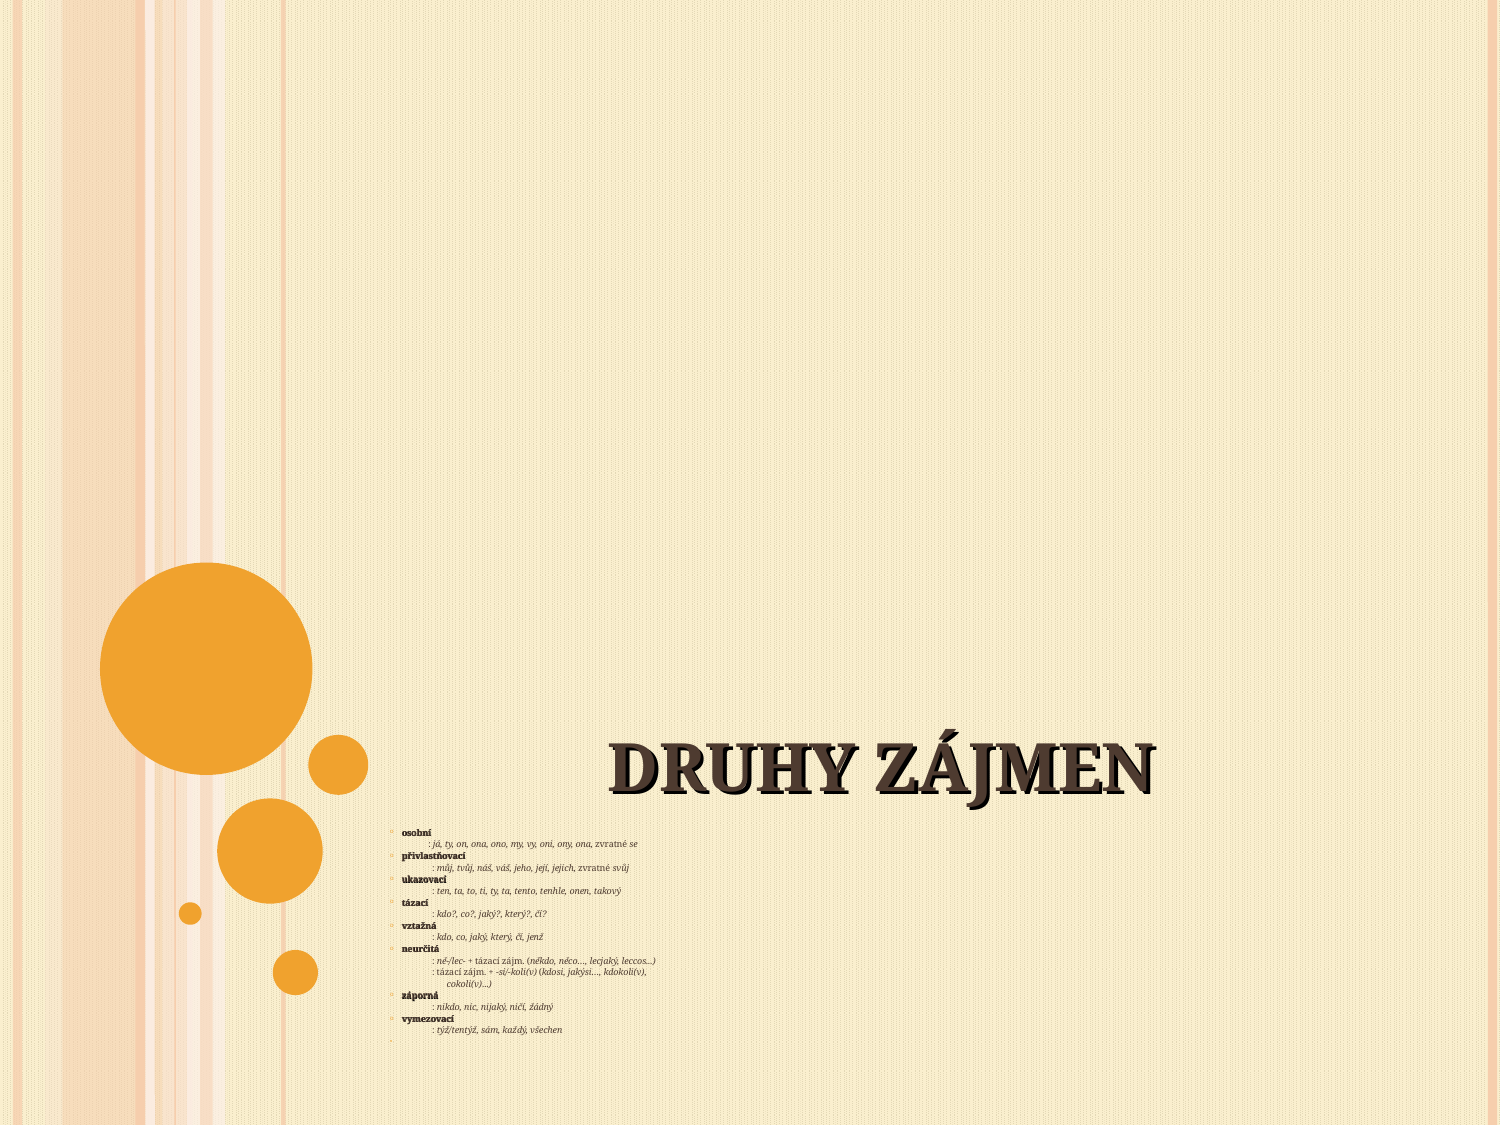

# druhy zájmen
osobní
 : já, ty, on, ona, ono, my, vy, oni, ony, ona, zvratné se
přivlastňovací
	: můj, tvůj, náš, váš, jeho, její, jejich, zvratné svůj
ukazovací
	: ten, ta, to, ti, ty, ta, tento, tenhle, onen, takový
tázací
	: kdo?, co?, jaký?, který?, čí?
vztažná
	: kdo, co, jaký, který, čí, jenž
neurčitá
	: ně-/lec- + tázací zájm. (někdo, něco…, lecjaký, leccos...)
	: tázací zájm. + -si/-koli(v) (kdosi, jakýsi…, kdokoli(v),
 cokoli(v)...)
záporná
	: nikdo, nic, nijaký, ničí, žádný
vymezovací
	: týž/tentýž, sám, každý, všechen